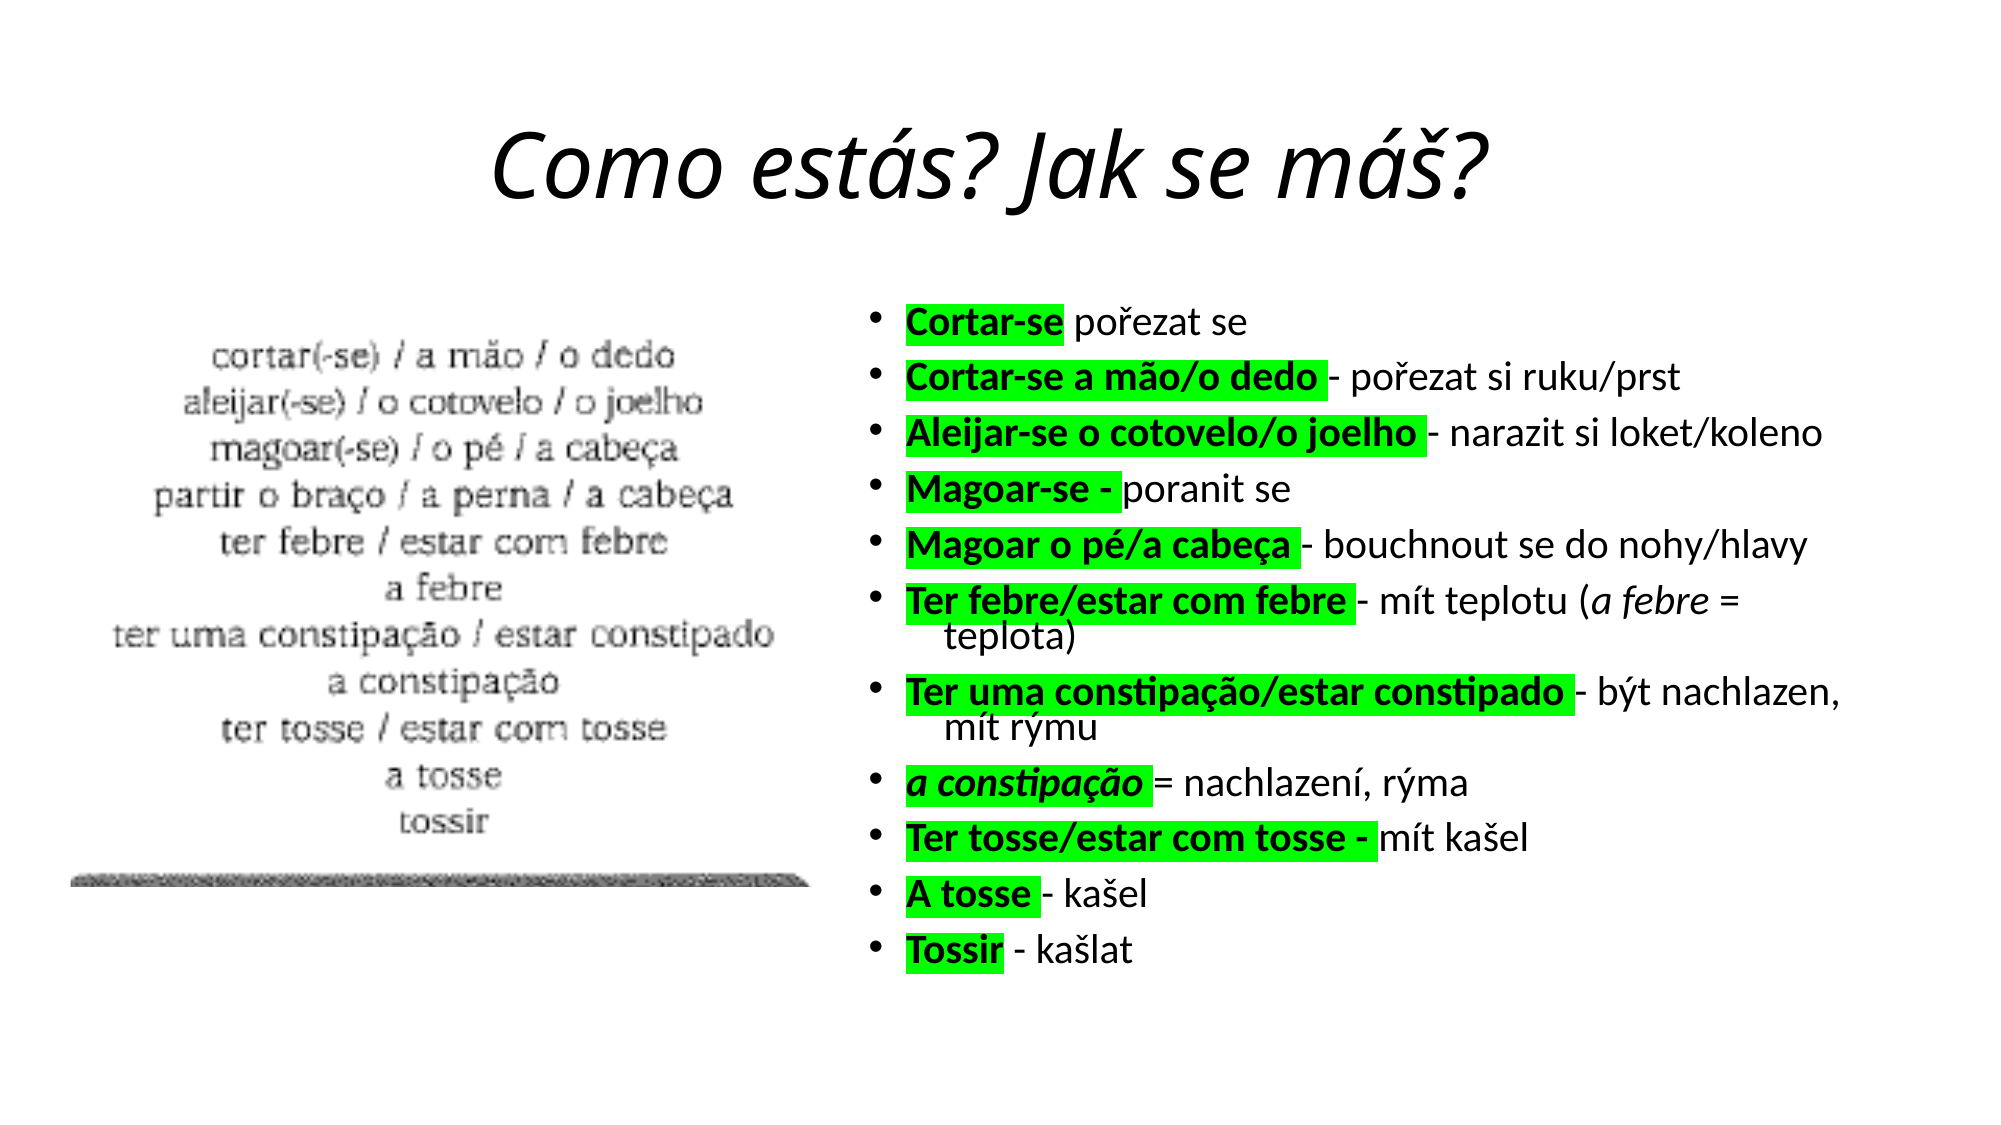

# Como estás? Jak se máš?
Cortar-se pořezat se
Cortar-se a mão/o dedo - pořezat si ruku/prst
Aleijar-se o cotovelo/o joelho - narazit si loket/koleno
Magoar-se - poranit se
Magoar o pé/a cabeça - bouchnout se do nohy/hlavy
Ter febre/estar com febre - mít teplotu (a febre = teplota)
Ter uma constipação/estar constipado - být nachlazen, mít rýmu
a constipação = nachlazení, rýma
Ter tosse/estar com tosse - mít kašel
A tosse - kašel
Tossir - kašlat